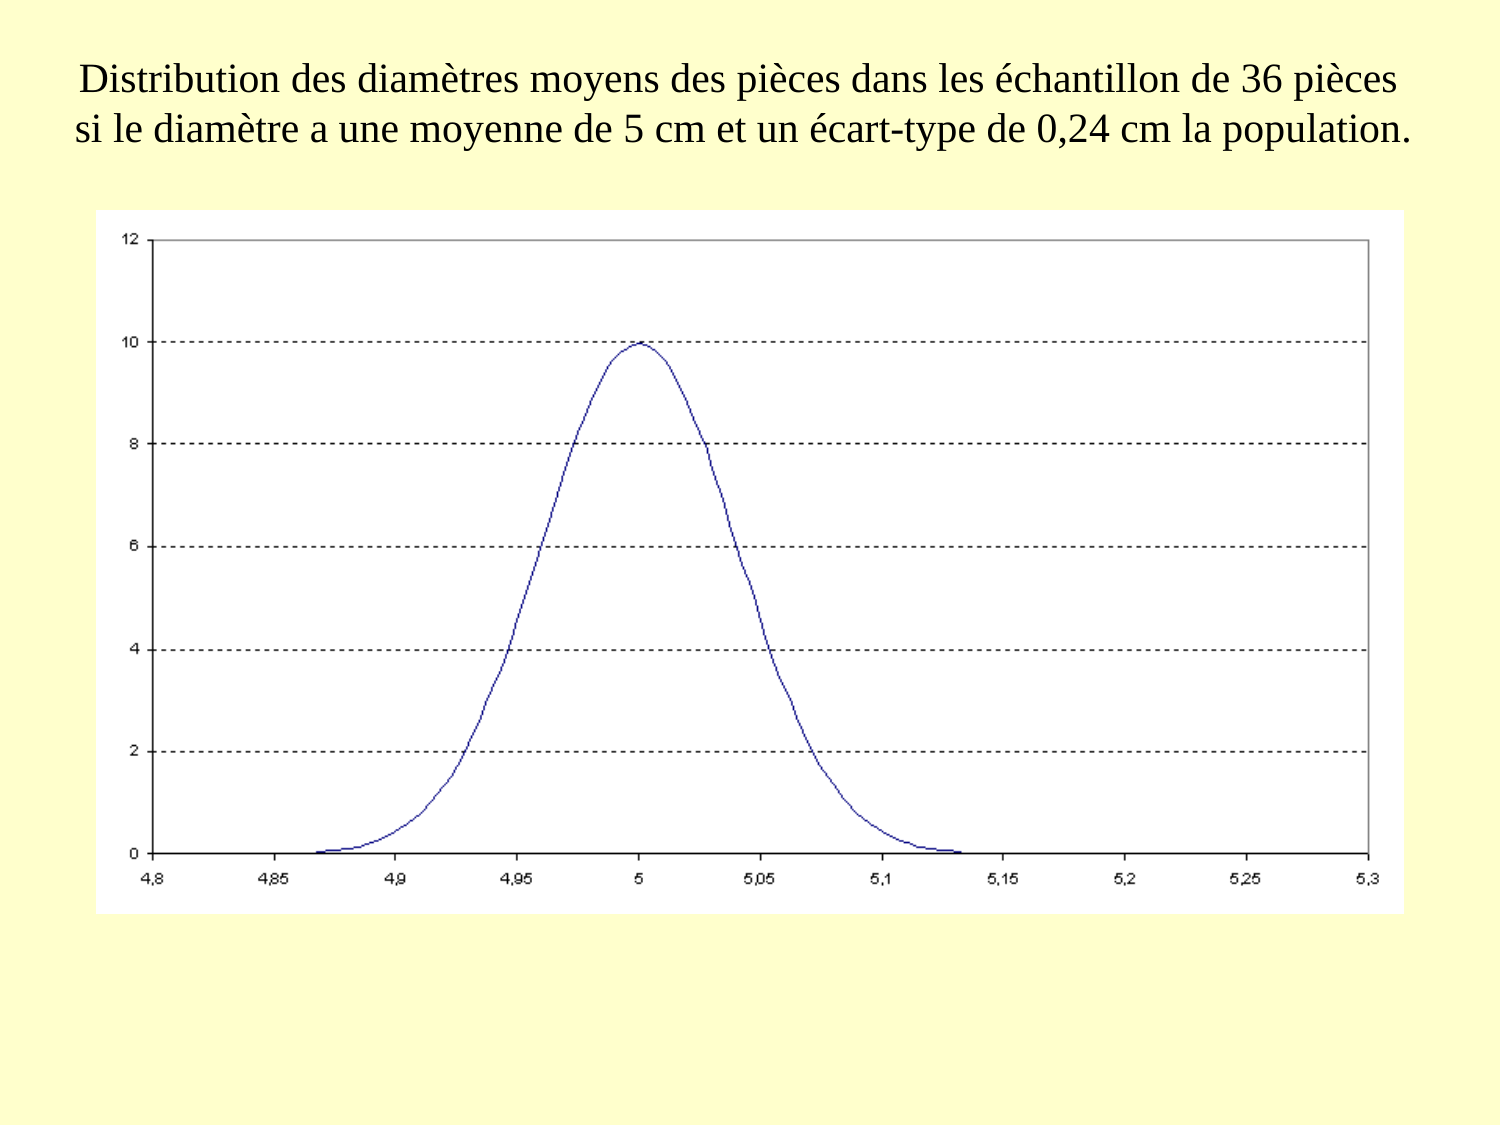

Distribution des diamètres moyens des pièces dans les échantillon de 36 pièces
si le diamètre a une moyenne de 5 cm et un écart-type de 0,24 cm la population.